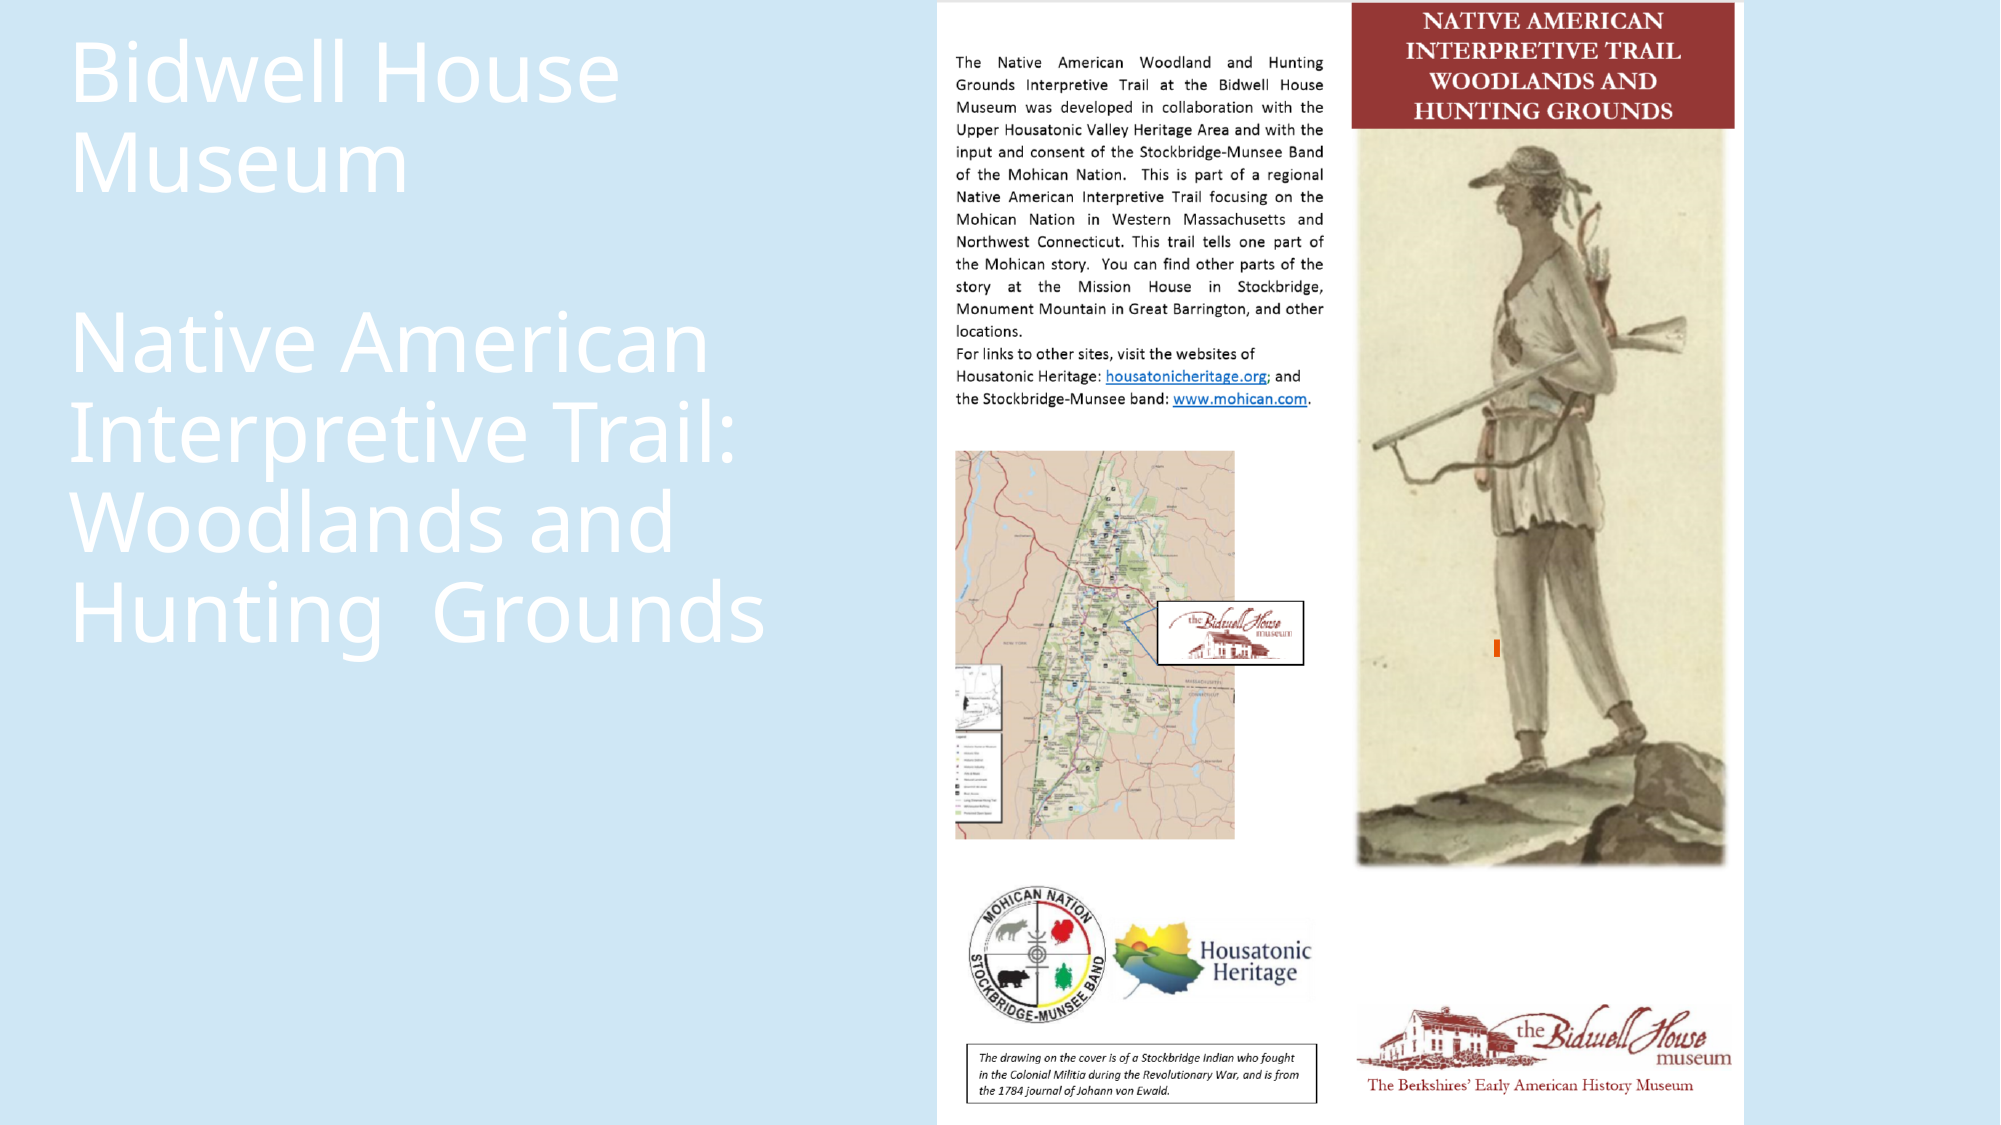

# Bidwell House Museum Native American Interpretive Trail: Woodlands and Hunting Grounds